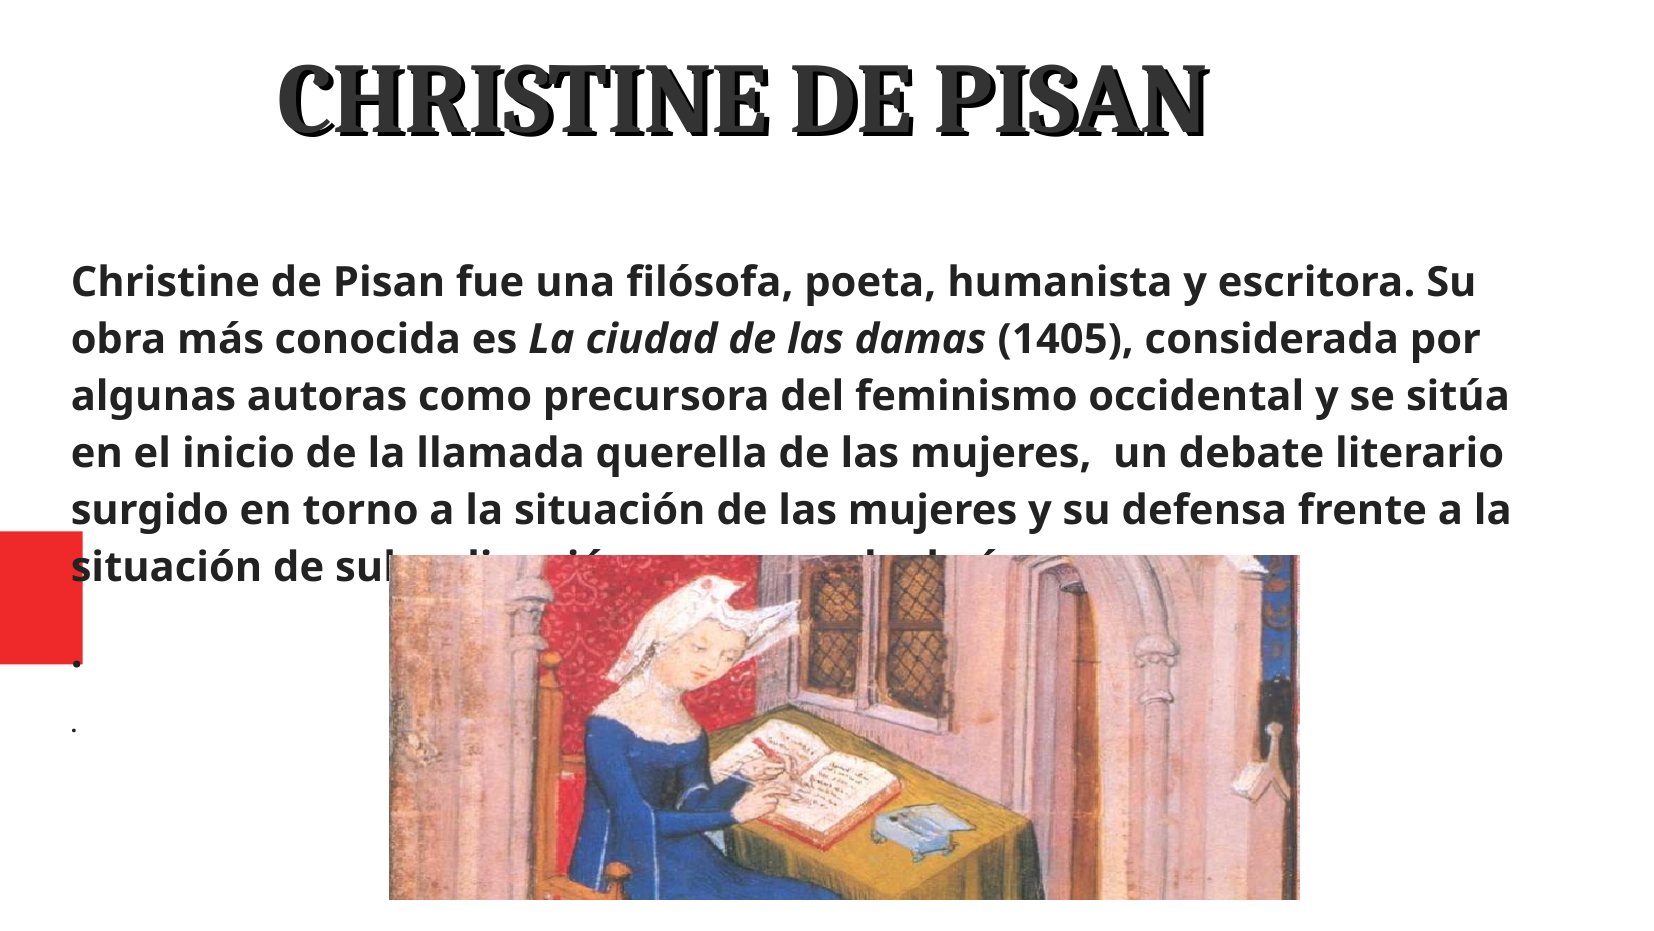

# CHRISTINE DE PISAN
Christine de Pisan fue una filósofa, poeta, humanista y escritora. Su obra más conocida es La ciudad de las damas (1405), considerada por algunas autoras como precursora del feminismo occidental y se sitúa en el inicio de la llamada querella de las mujeres, un debate literario surgido en torno a la situación de las mujeres y su defensa frente a la situación de subordinación que marcaba la época.
.
.